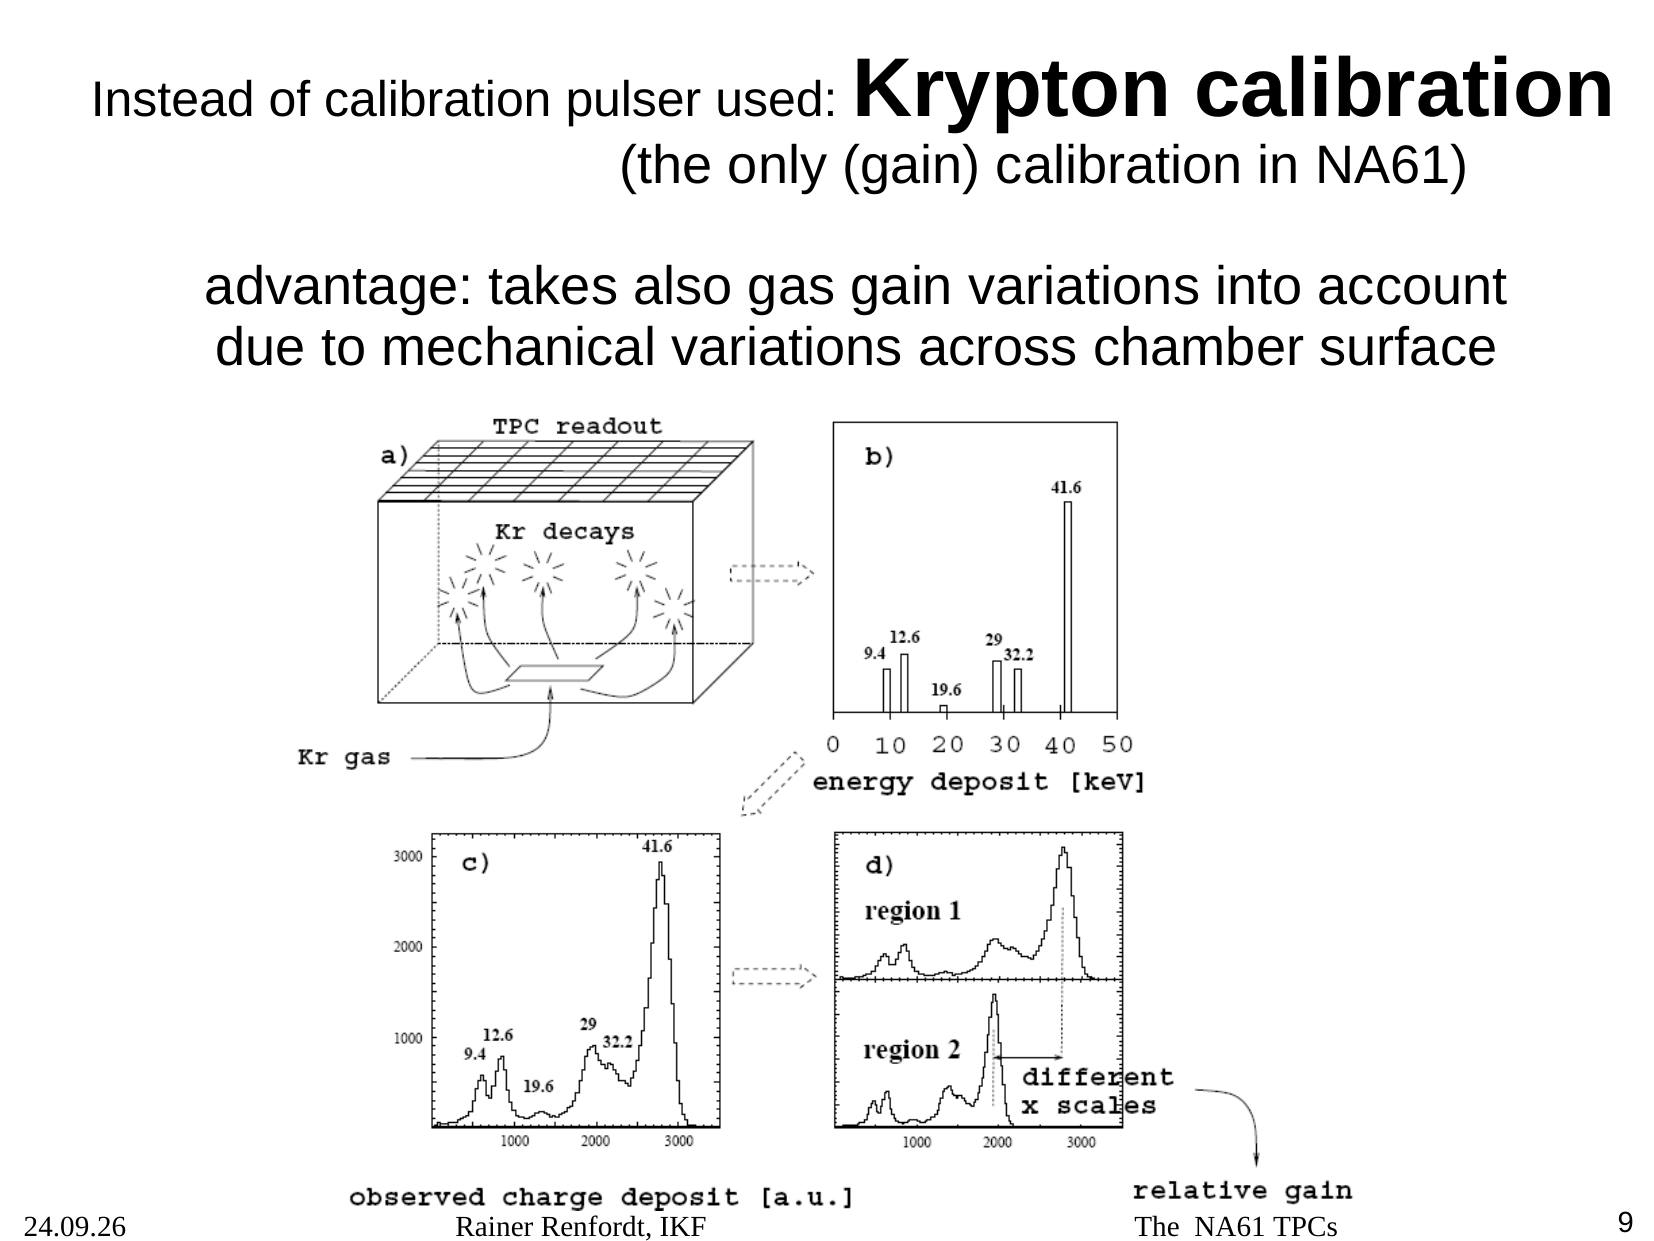

Instead of calibration pulser used: Krypton calibration
 (the only (gain) calibration in NA61)
advantage: takes also gas gain variations into account
due to mechanical variations across chamber surface